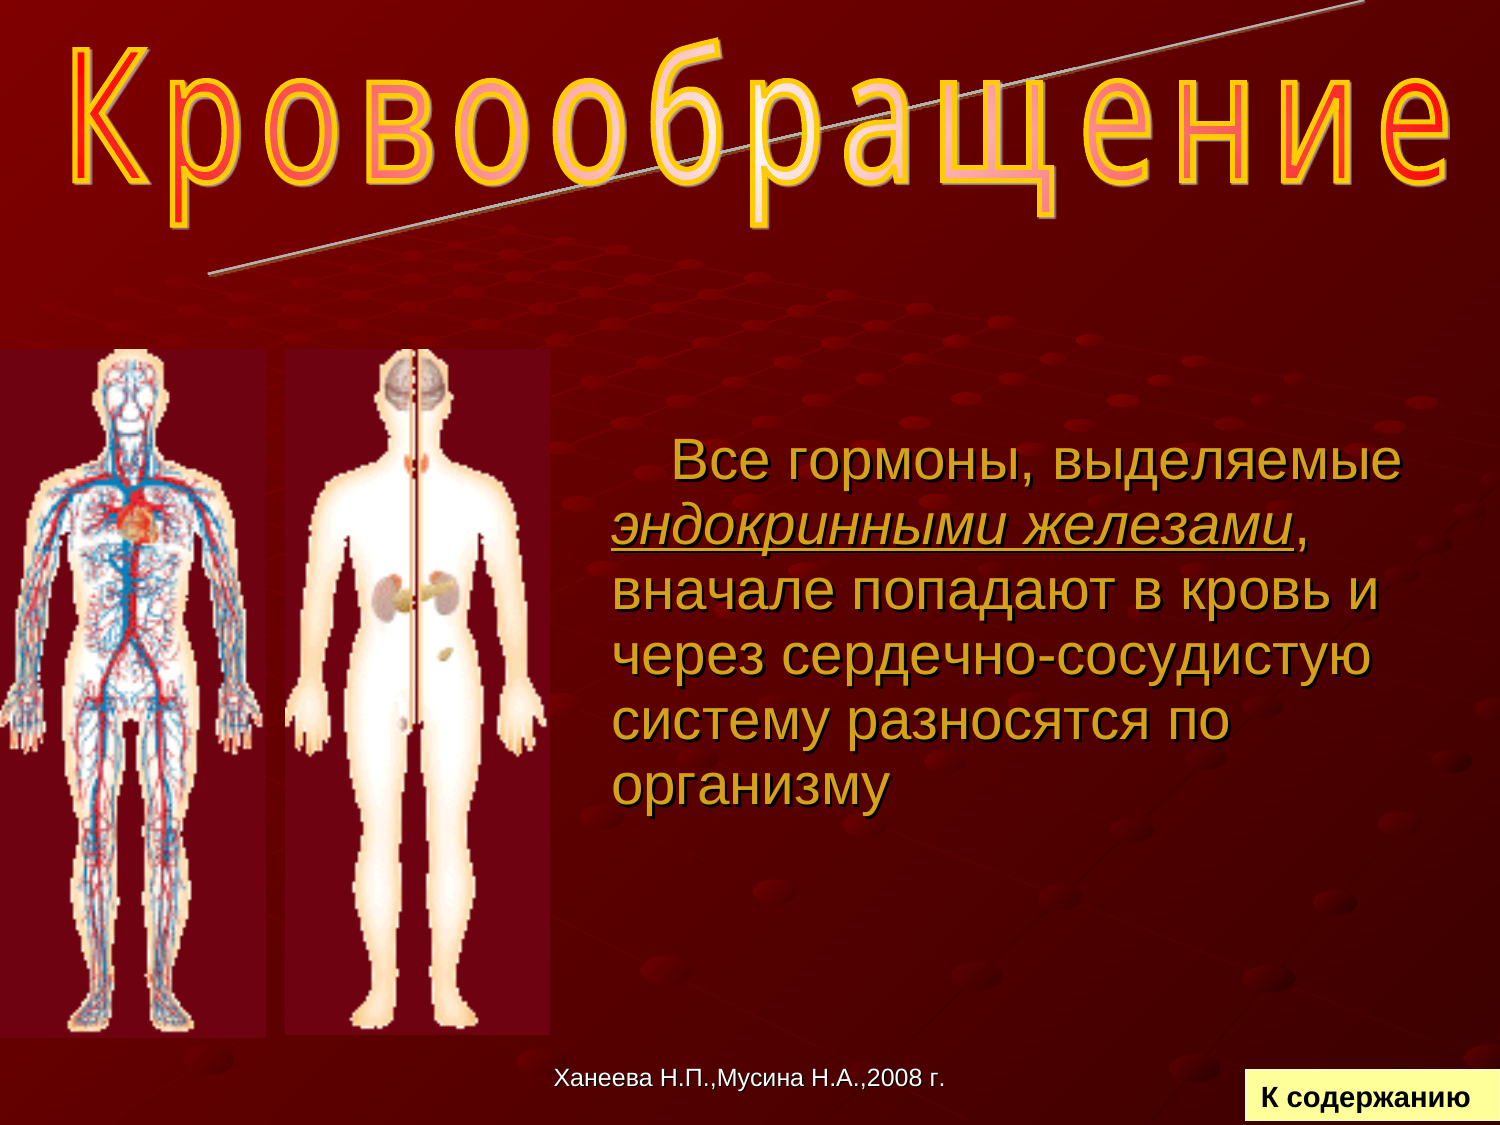

Кровообращение
Кровообращение
# Все гормоны, выделяемые эндокринными железами, вначале попадают в кровь и через сердечно-сосудистую систему разносятся по организму
Ханеева Н.П.,Мусина Н.А.,2008 г.
К содержанию